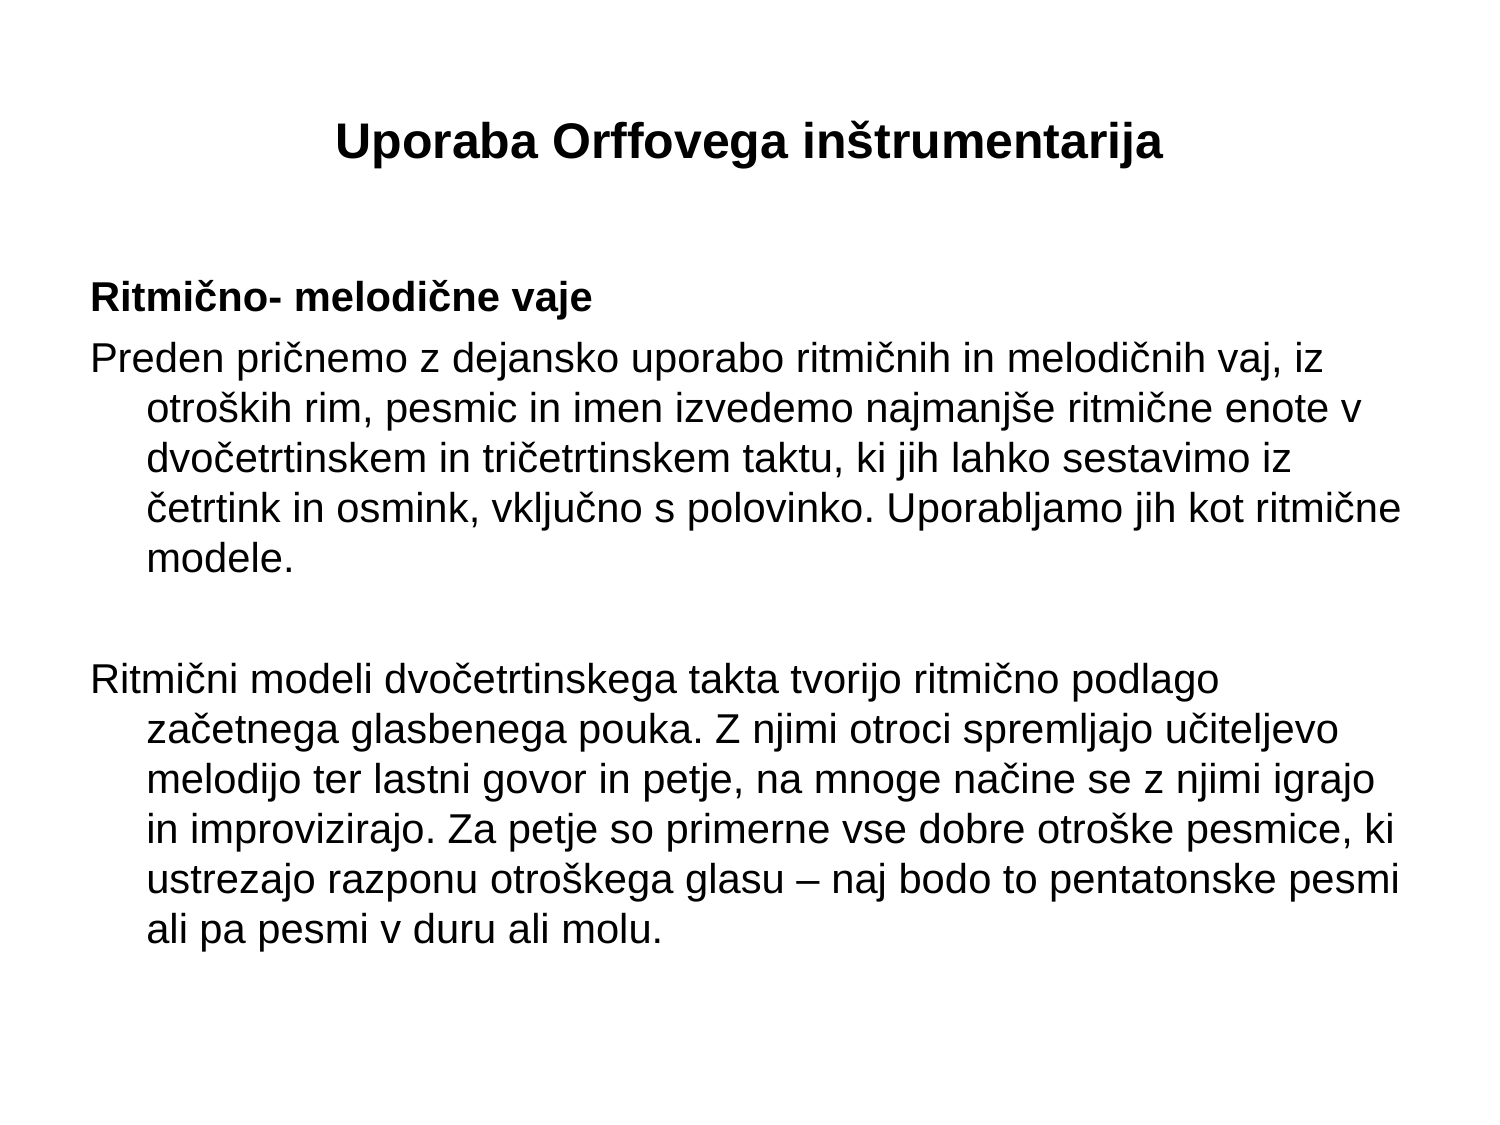

# Uporaba Orffovega inštrumentarija
Ritmično- melodične vaje
Preden pričnemo z dejansko uporabo ritmičnih in melodičnih vaj, iz otroških rim, pesmic in imen izvedemo najmanjše ritmične enote v dvočetrtinskem in tričetrtinskem taktu, ki jih lahko sestavimo iz četrtink in osmink, vključno s polovinko. Uporabljamo jih kot ritmične modele.
Ritmični modeli dvočetrtinskega takta tvorijo ritmično podlago začetnega glasbenega pouka. Z njimi otroci spremljajo učiteljevo melodijo ter lastni govor in petje, na mnoge načine se z njimi igrajo in improvizirajo. Za petje so primerne vse dobre otroške pesmice, ki ustrezajo razponu otroškega glasu – naj bodo to pentatonske pesmi ali pa pesmi v duru ali molu.